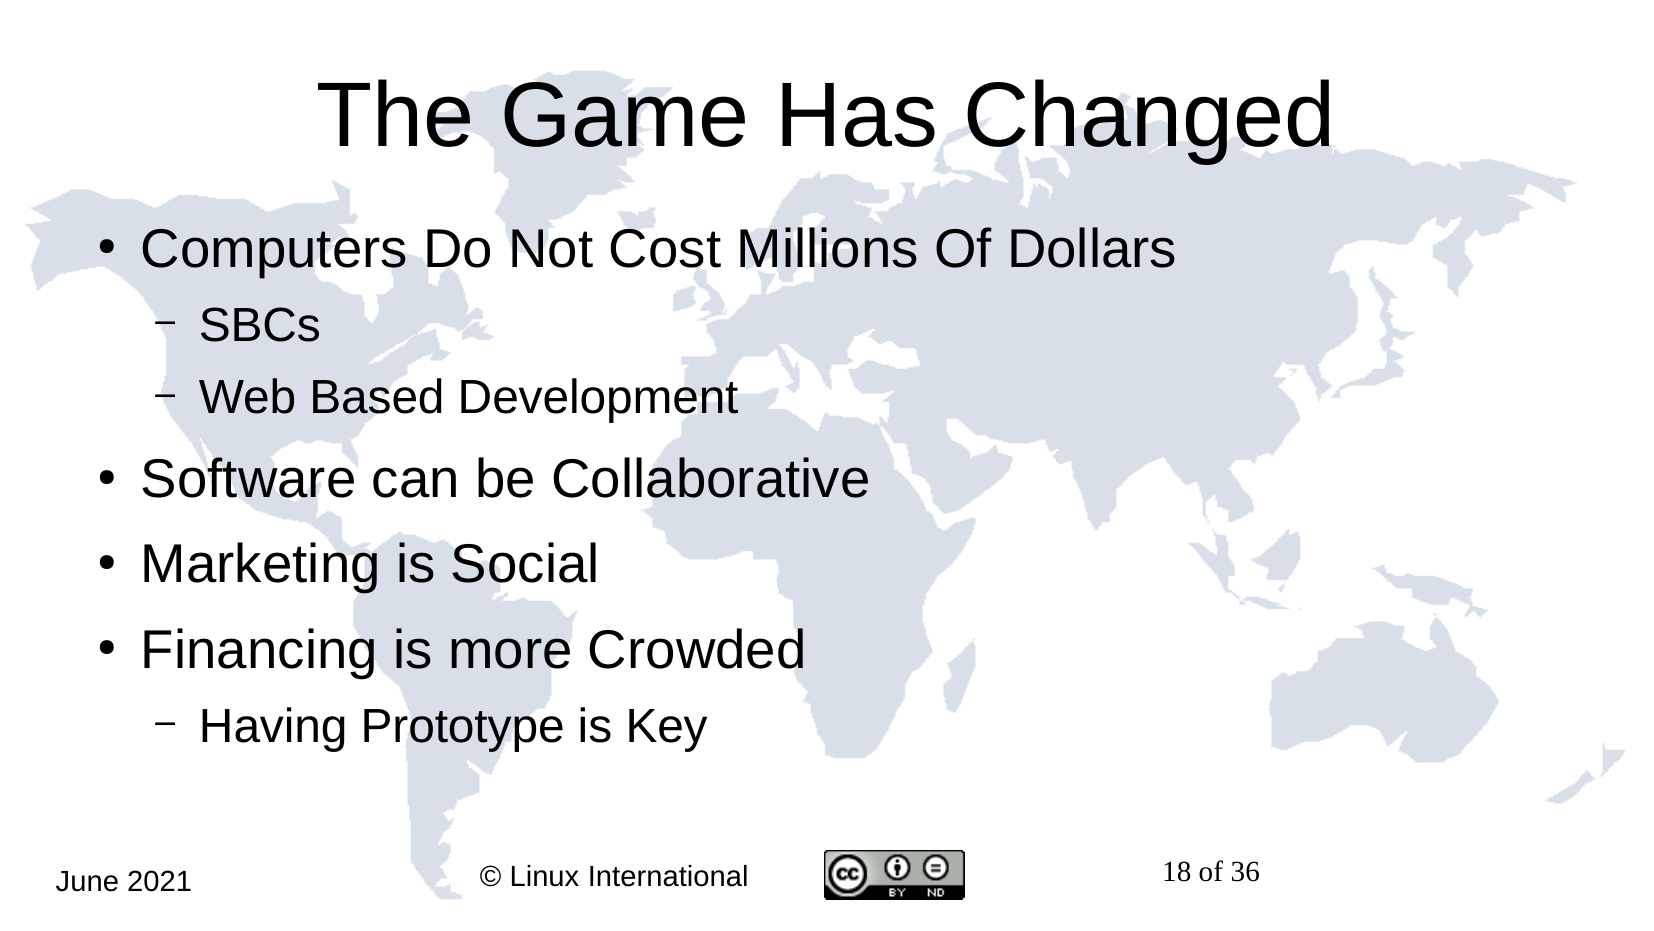

# The Game Has Changed
Computers Do Not Cost Millions Of Dollars
SBCs
Web Based Development
Software can be Collaborative
Marketing is Social
Financing is more Crowded
Having Prototype is Key
18